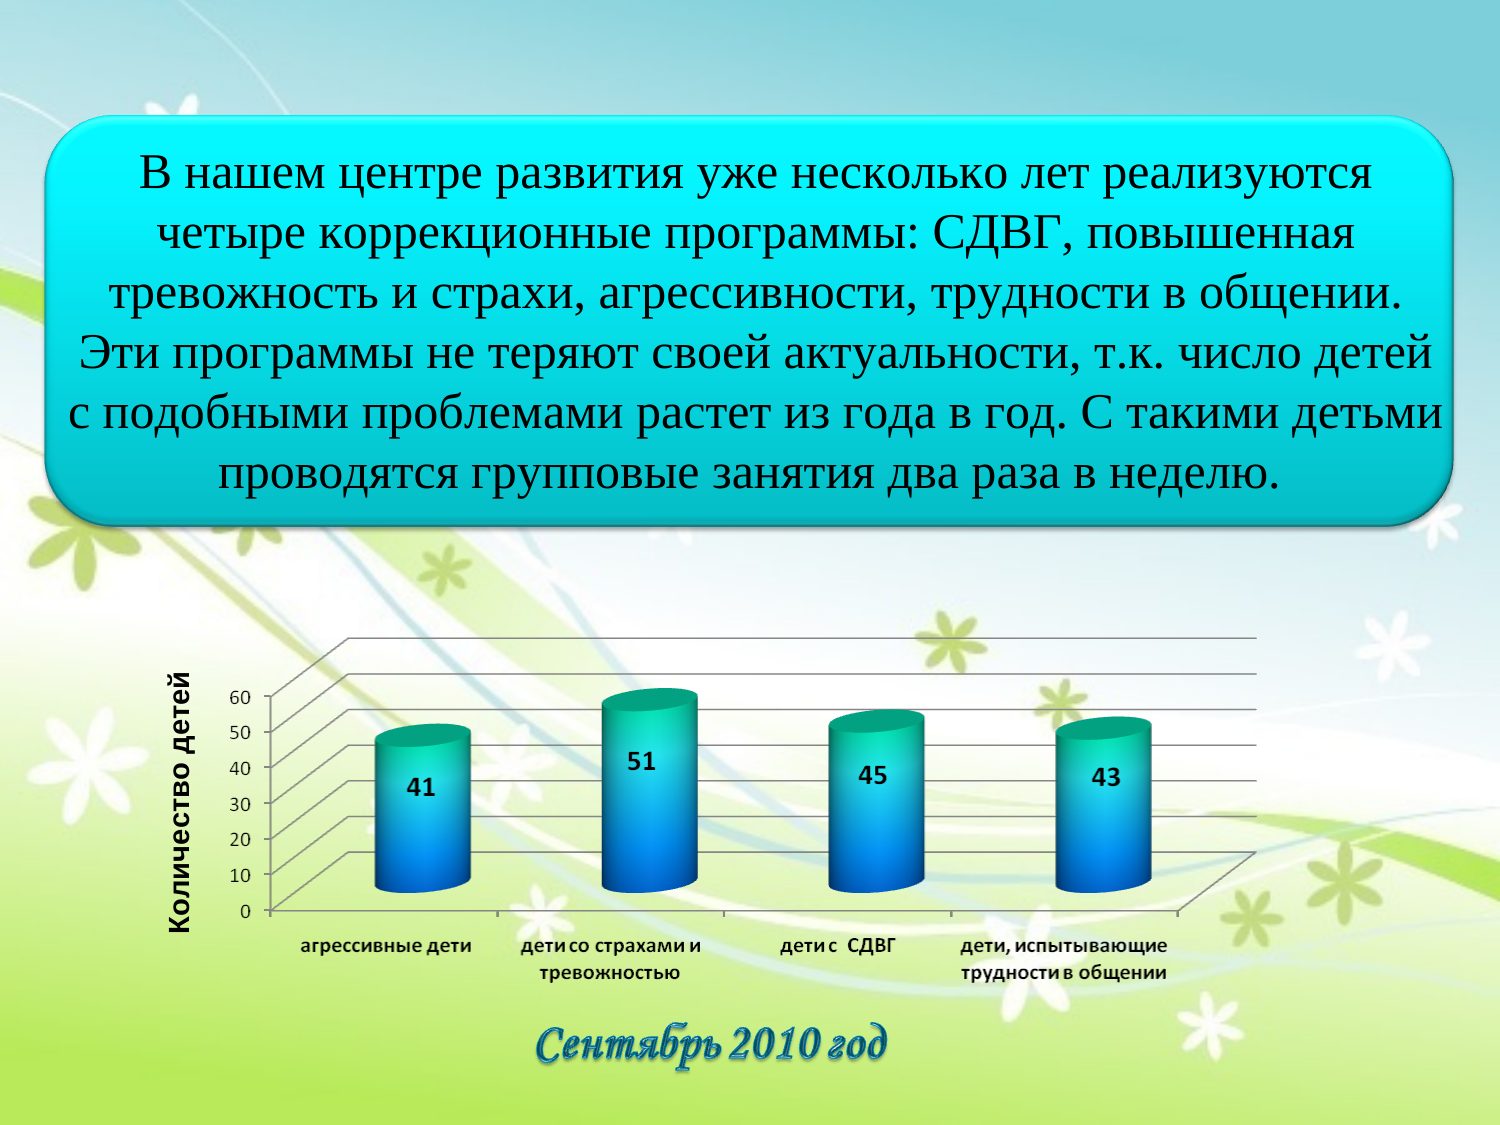

В нашем центре развития уже несколько лет реализуются четыре коррекционные программы: СДВГ, повышенная тревожность и страхи, агрессивности, трудности в общении. Эти программы не теряют своей актуальности, т.к. число детей с подобными проблемами растет из года в год. С такими детьми проводятся групповые занятия два раза в неделю.
Количество детей